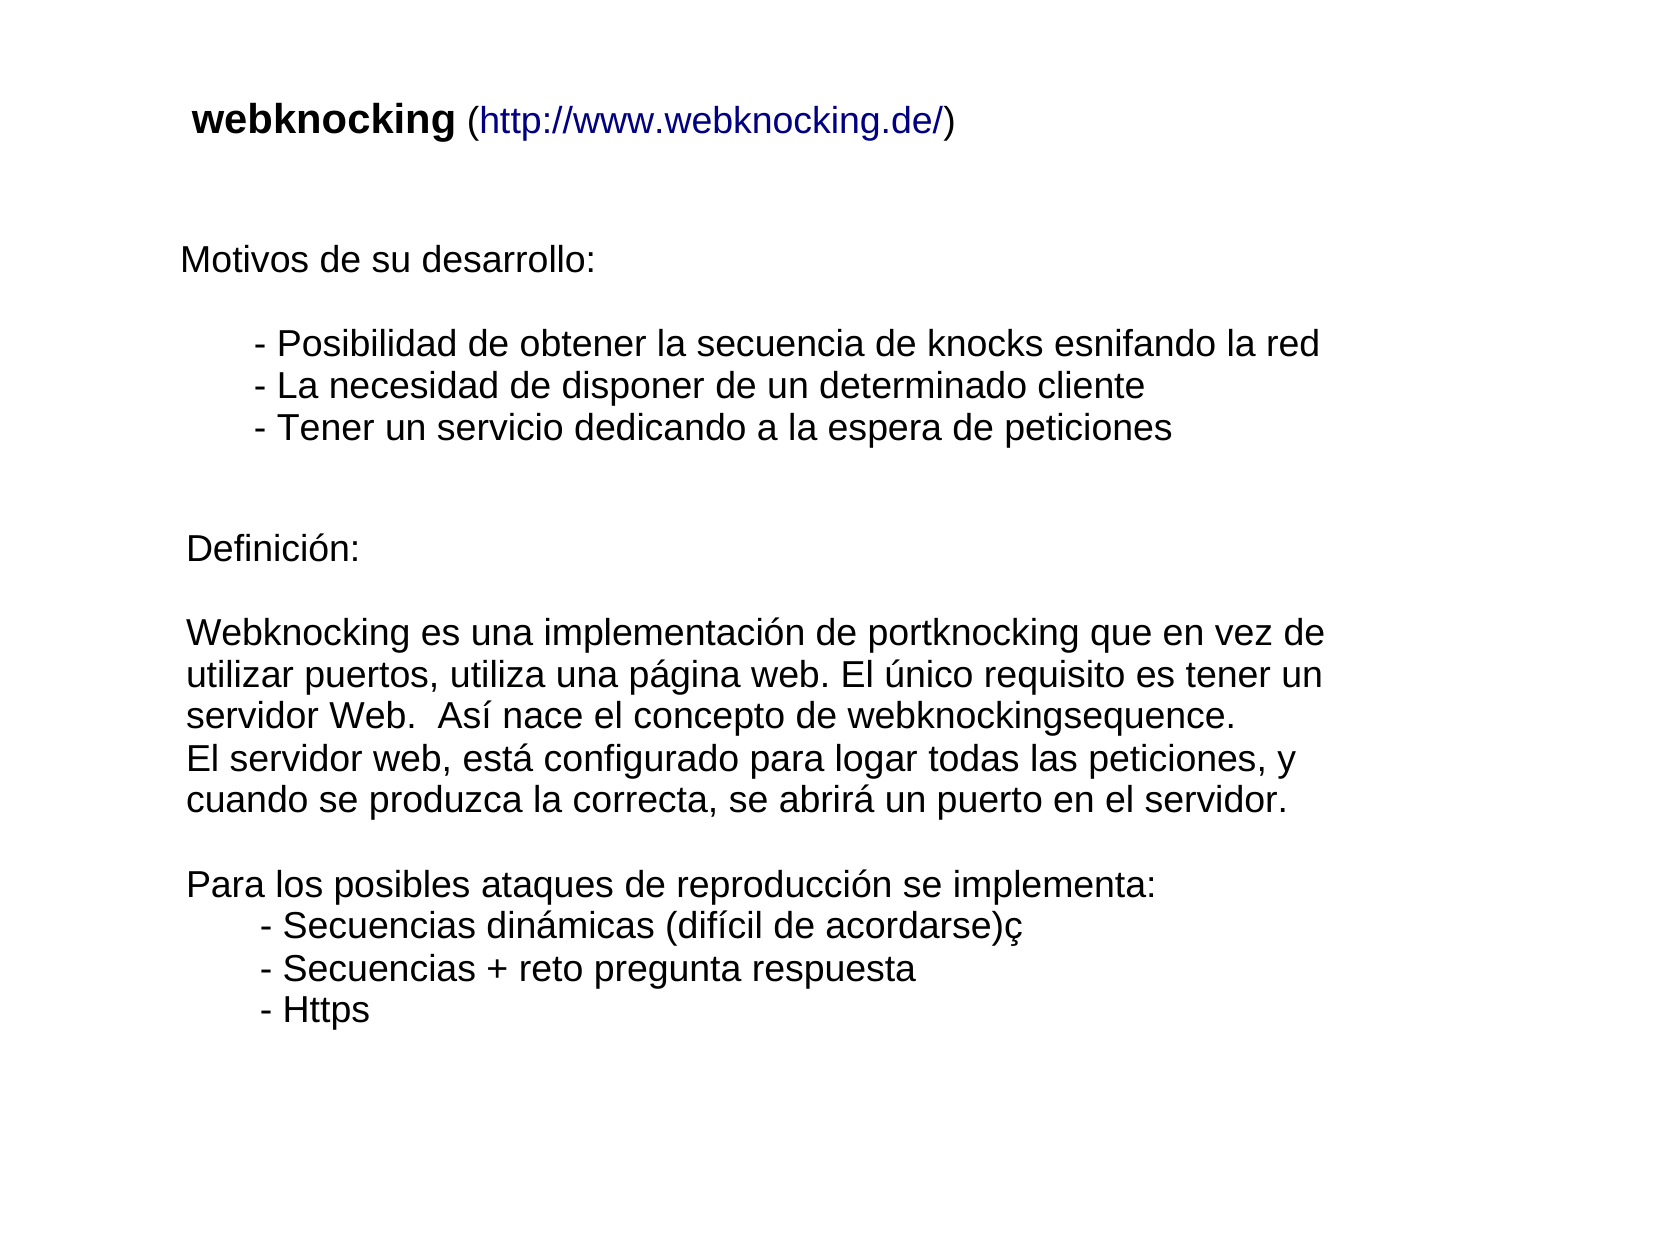

webknocking (http://www.webknocking.de/)
Motivos de su desarrollo:
	- Posibilidad de obtener la secuencia de knocks esnifando la red
	- La necesidad de disponer de un determinado cliente
	- Tener un servicio dedicando a la espera de peticiones
Definición:
Webknocking es una implementación de portknocking que en vez de utilizar puertos, utiliza una página web. El único requisito es tener un servidor Web. Así nace el concepto de webknockingsequence.
El servidor web, está configurado para logar todas las peticiones, y cuando se produzca la correcta, se abrirá un puerto en el servidor.
Para los posibles ataques de reproducción se implementa:
	- Secuencias dinámicas (difícil de acordarse)ç
	- Secuencias + reto pregunta respuesta
	- Https